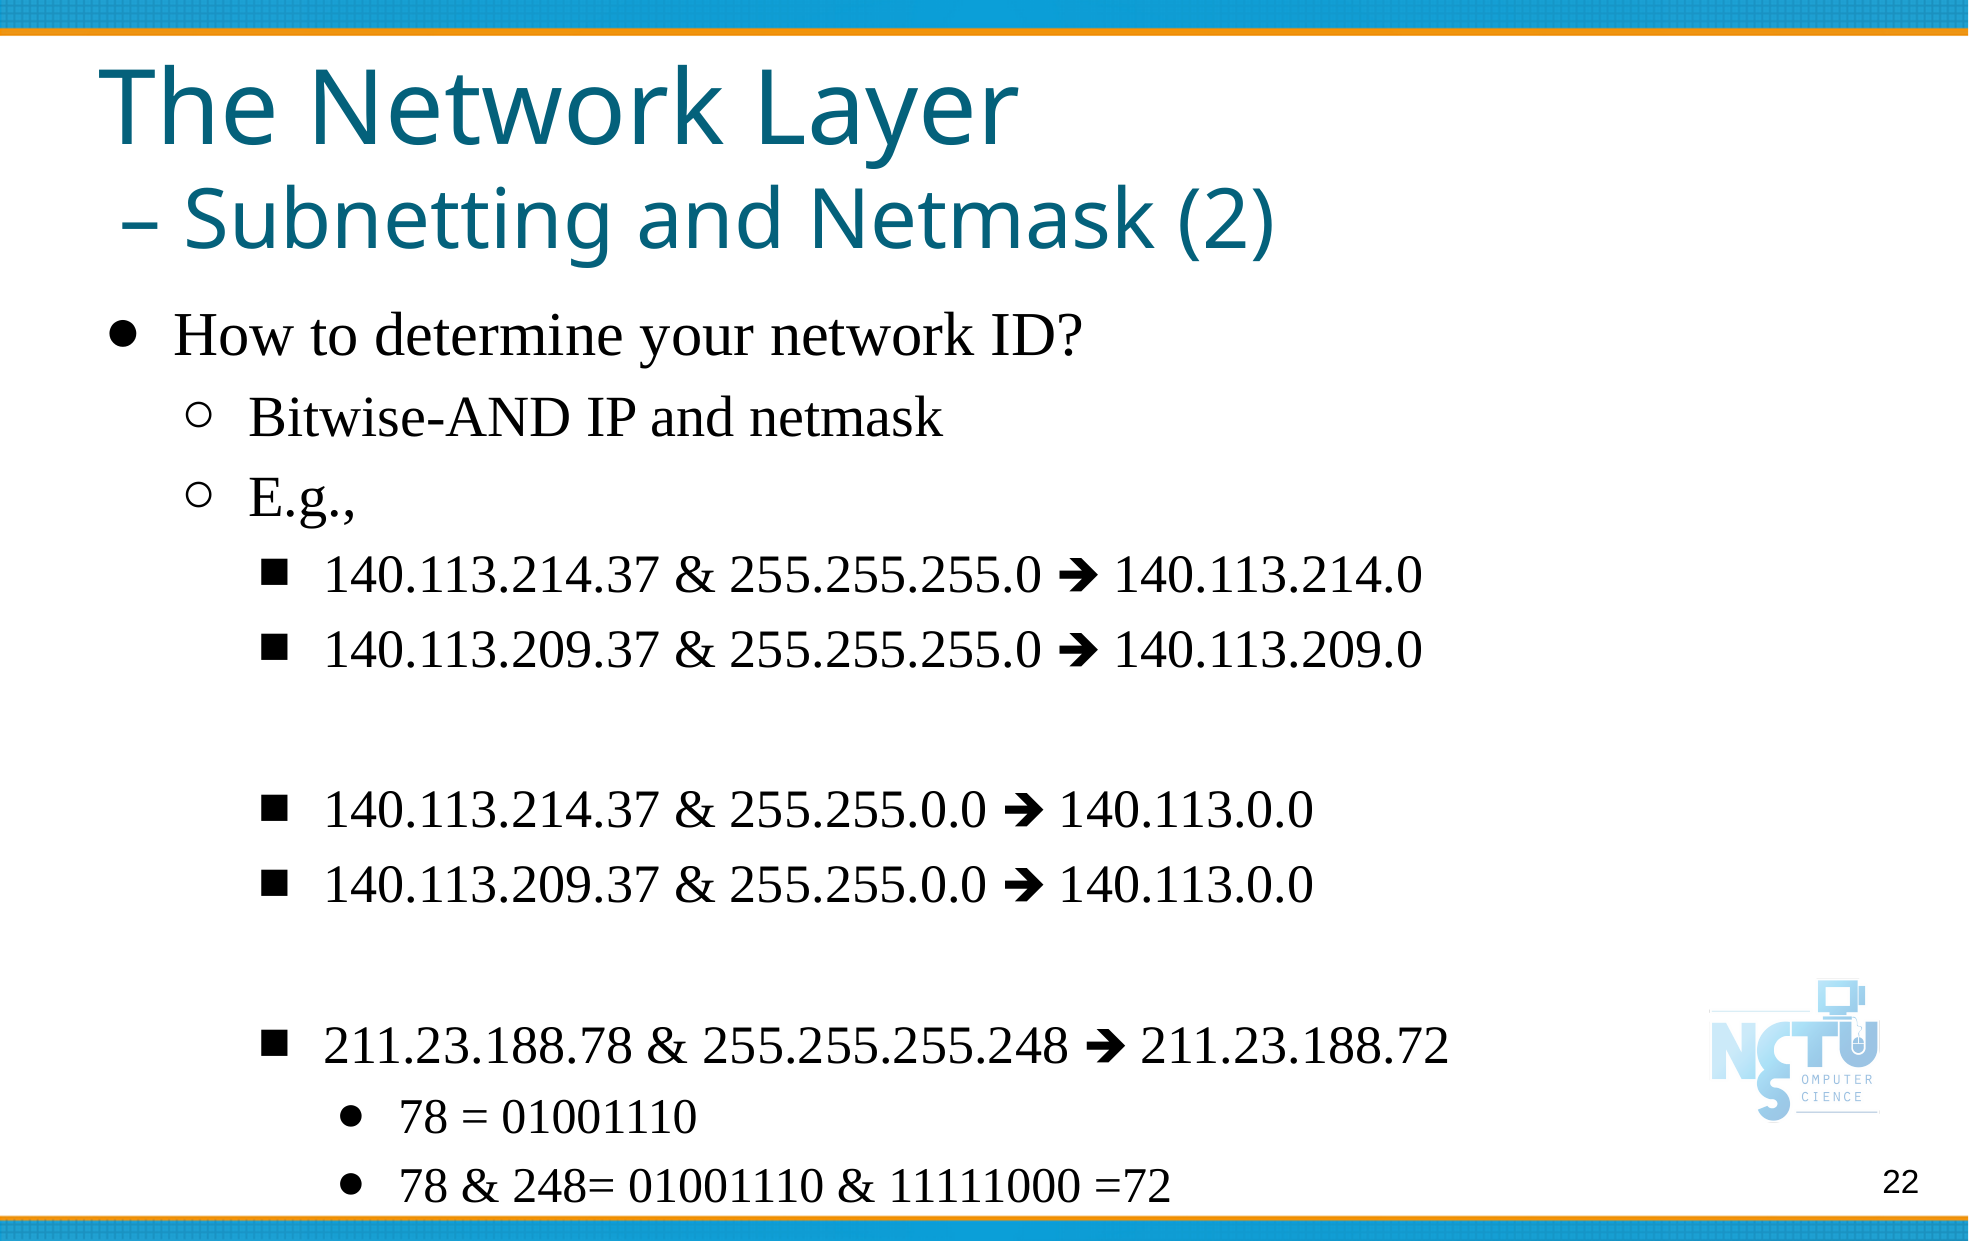

# The Network Layer – Subnetting and Netmask (2)
How to determine your network ID?
Bitwise-AND IP and netmask
E.g.,
140.113.214.37 & 255.255.255.0 🡺 140.113.214.0
140.113.209.37 & 255.255.255.0 🡺 140.113.209.0
140.113.214.37 & 255.255.0.0 🡺 140.113.0.0
140.113.209.37 & 255.255.0.0 🡺 140.113.0.0
211.23.188.78 & 255.255.255.248 🡺 211.23.188.72
78 = 01001110
78 & 248= 01001110 & 11111000 =72